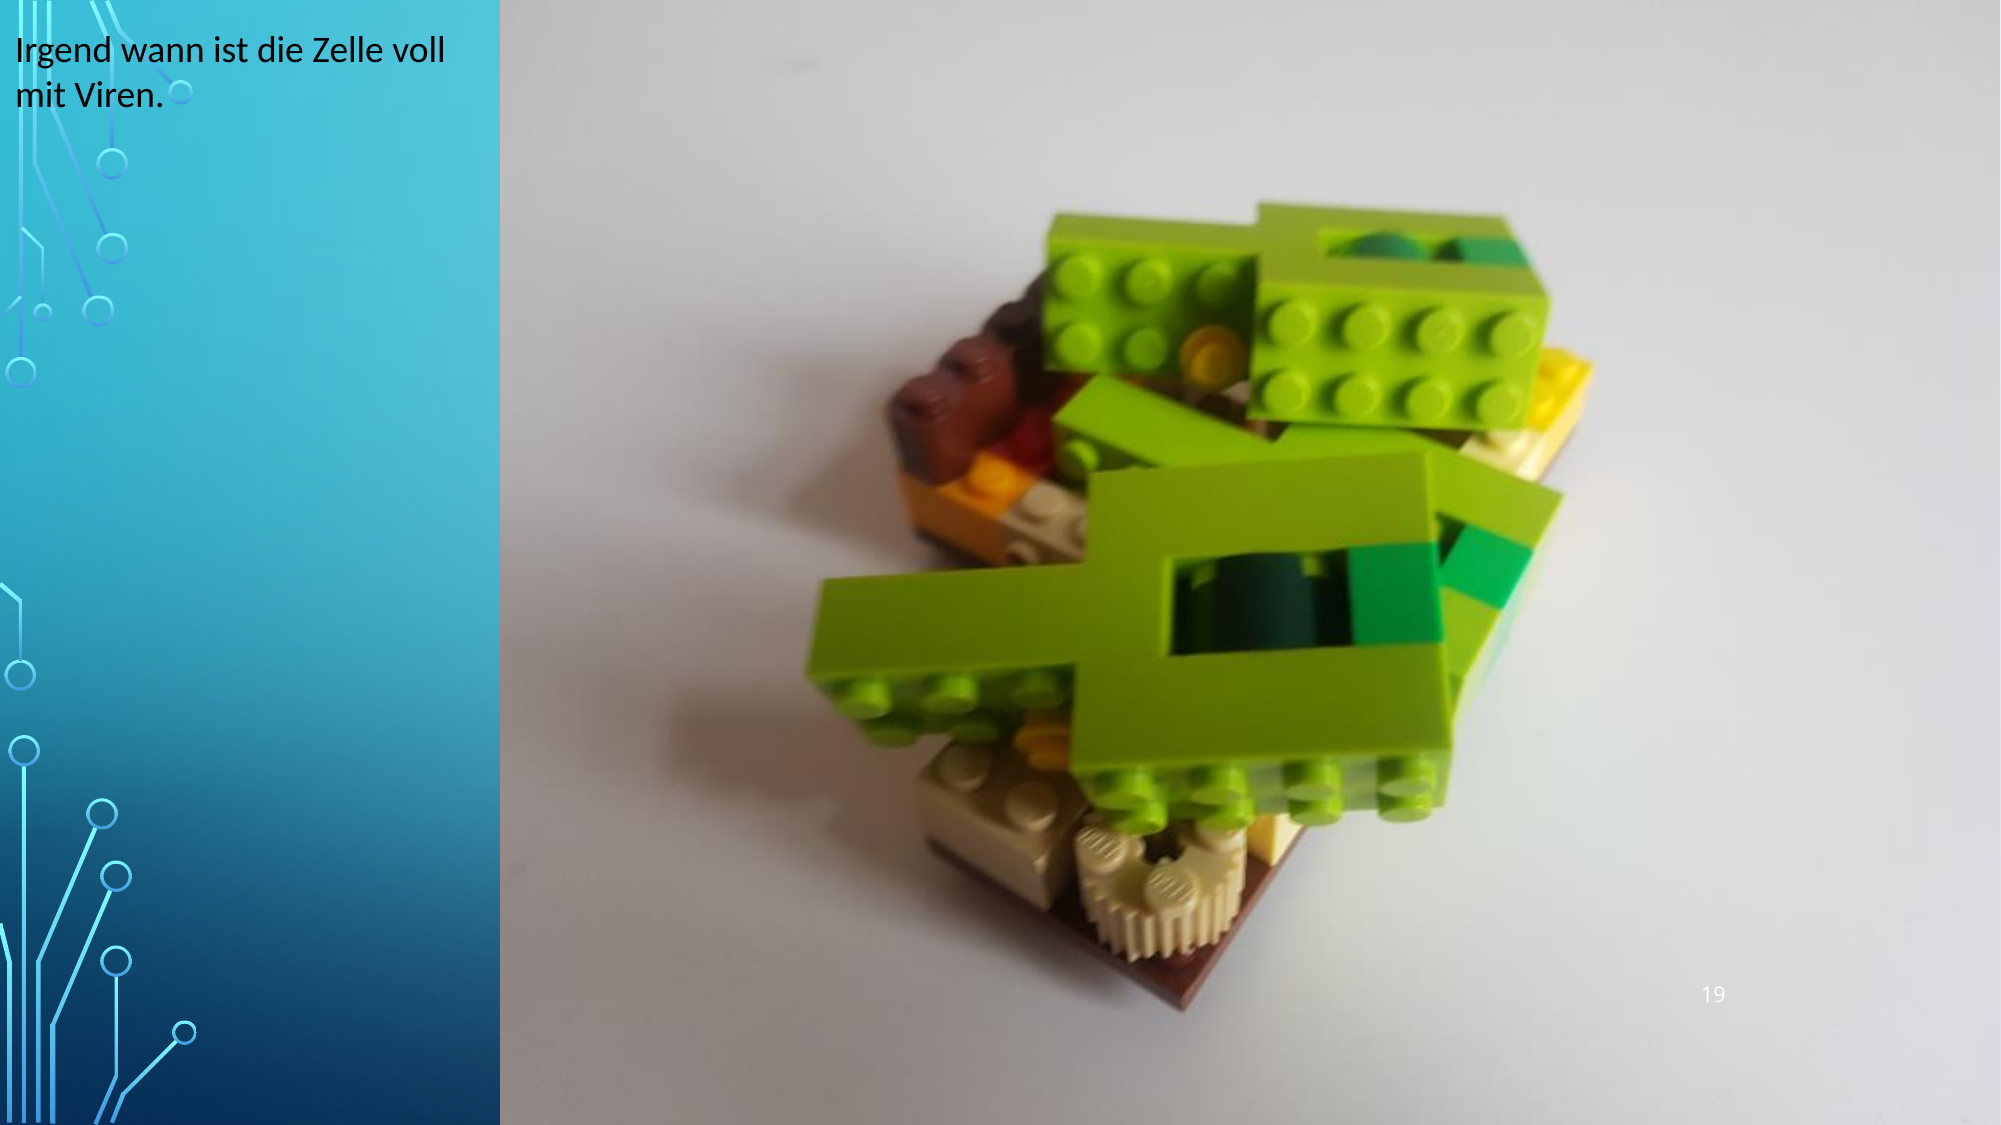

Irgend wann ist die Zelle voll mit Viren.